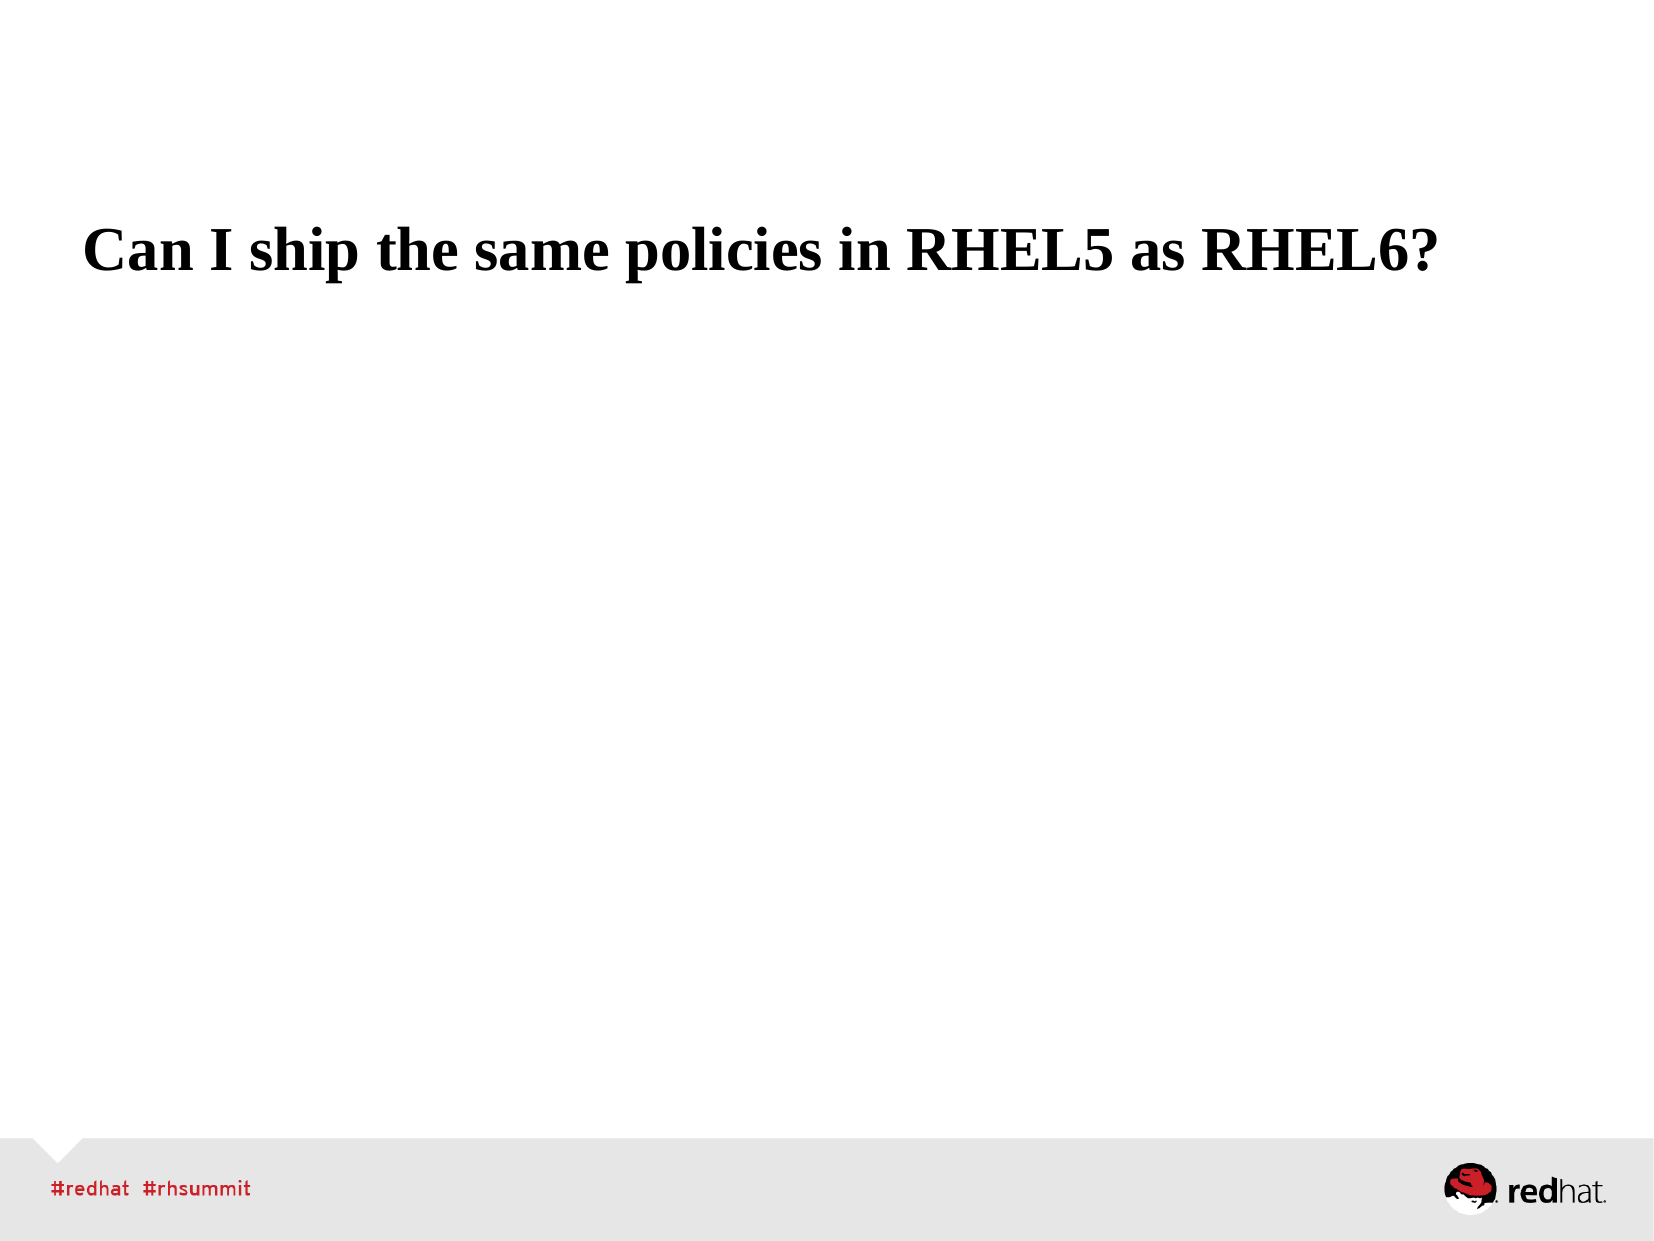

# Can I ship the same policies in RHEL5 as RHEL6?